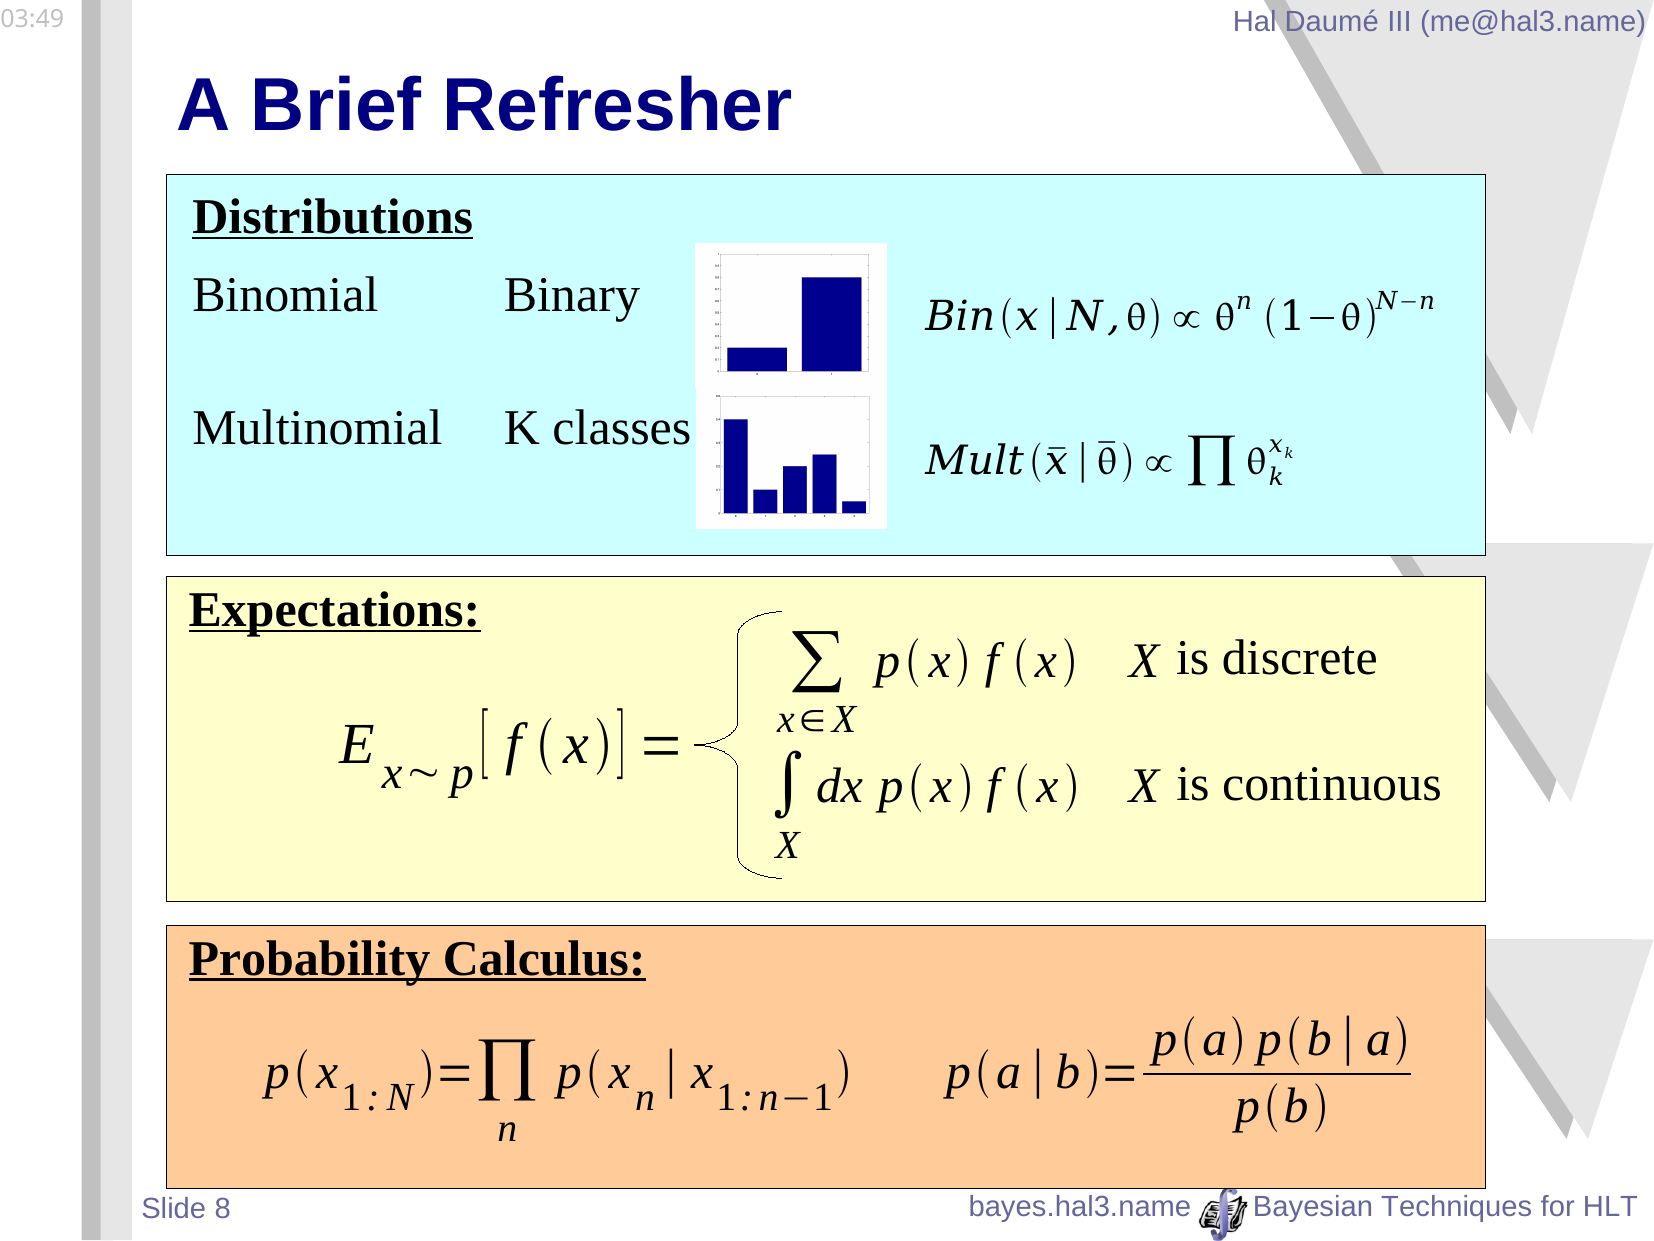

# A Brief Refresher
Distributions
Binomial	Binary
Multinomial	K classes
Expectations:
is discrete
is continuous
Probability Calculus: